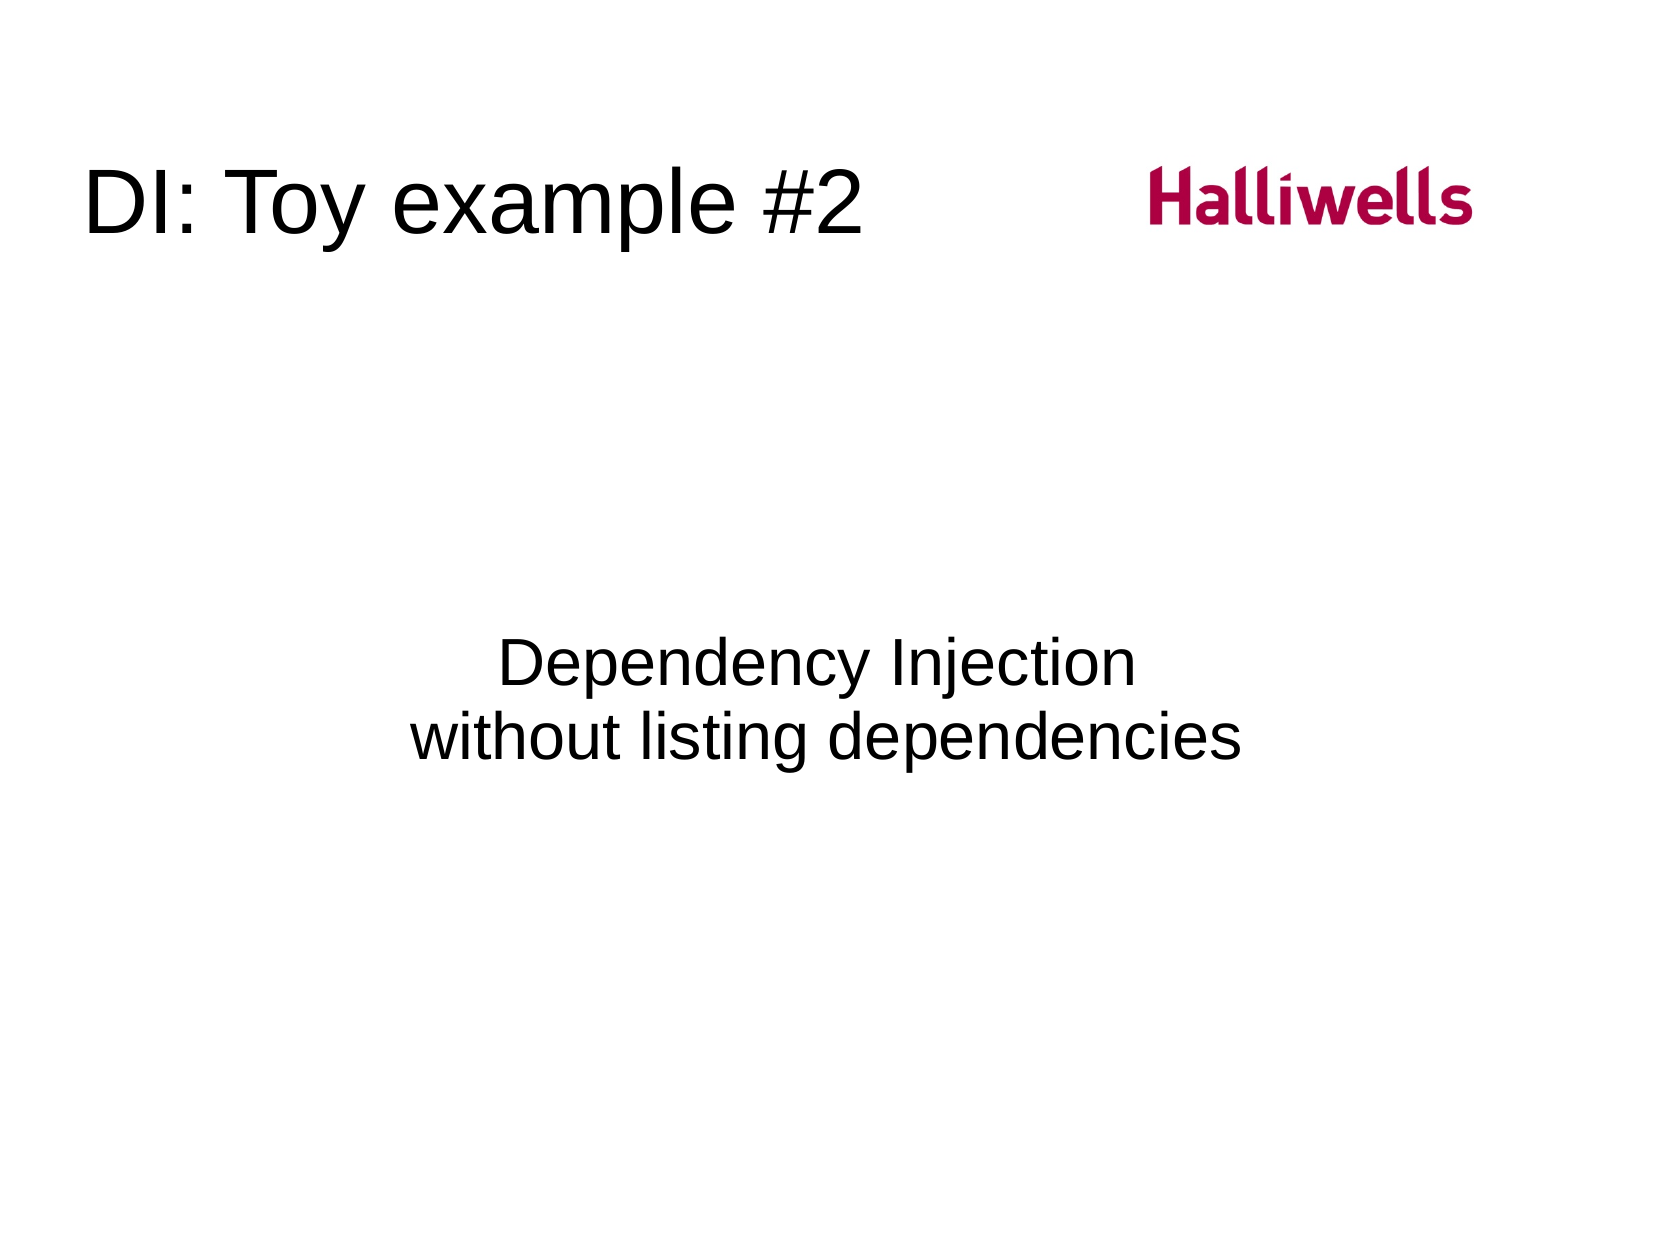

# DI: Toy example #2
Dependency Injection
without listing dependencies